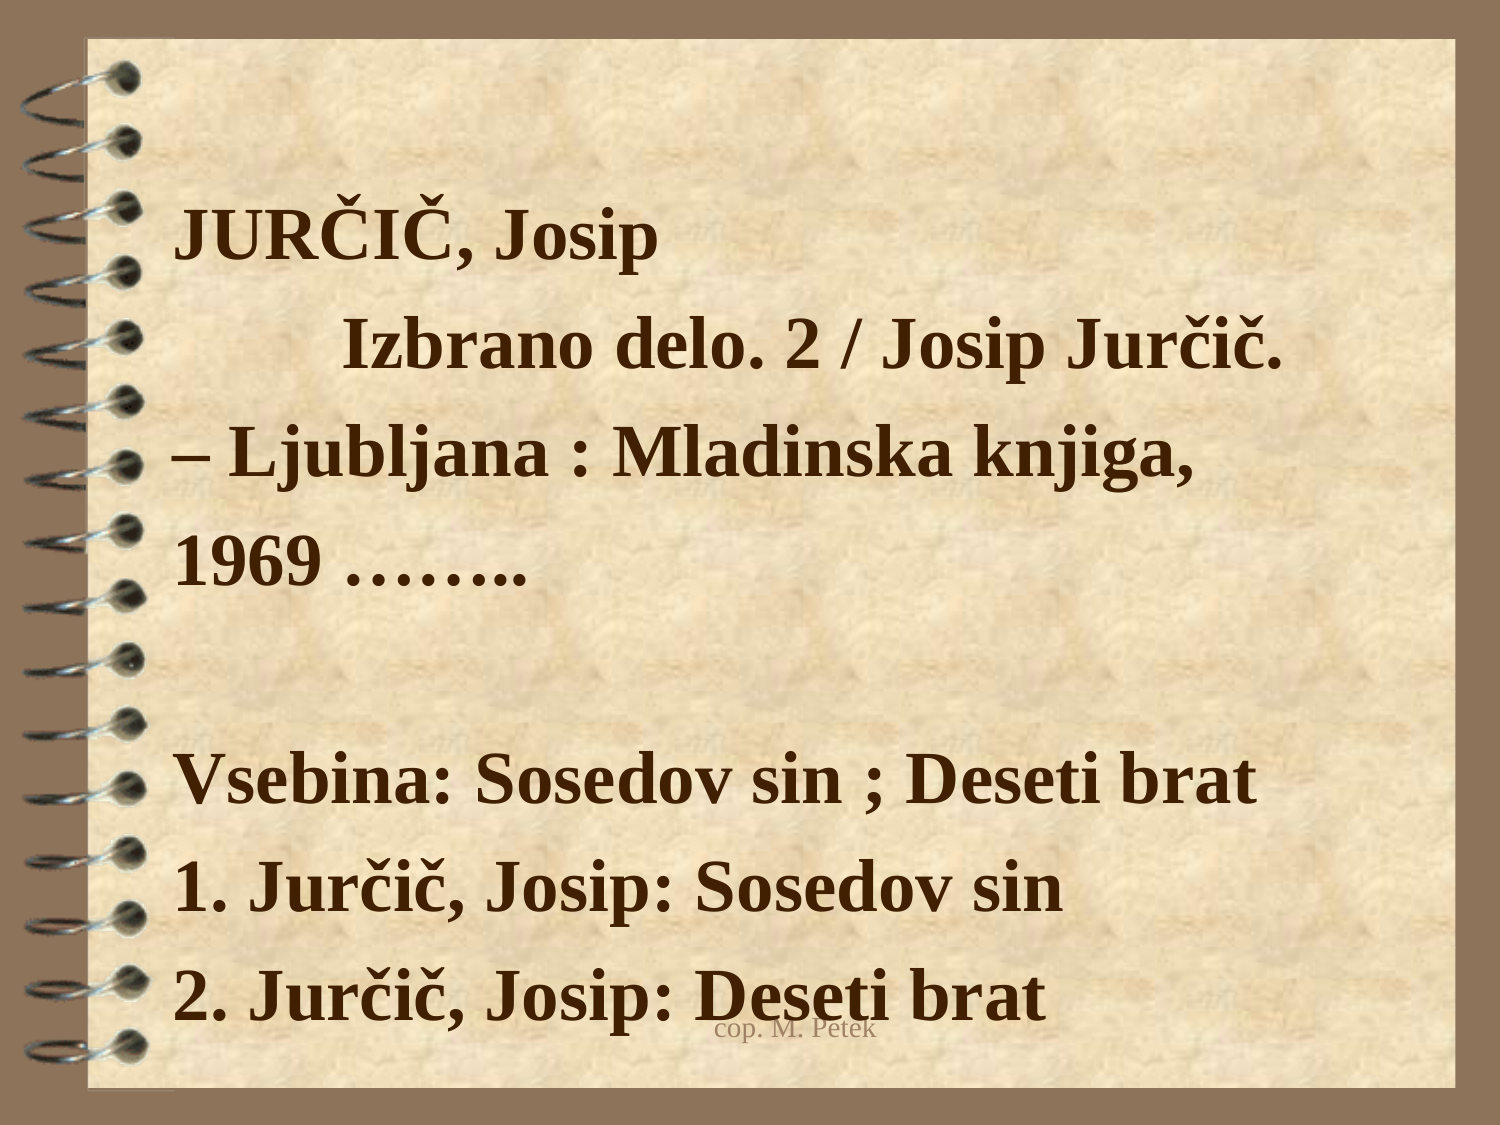

JURČIČ, Josip
 Izbrano delo. 2 / Josip Jurčič.
– Ljubljana : Mladinska knjiga,
1969 ……..
Vsebina: Sosedov sin ; Deseti brat
1. Jurčič, Josip: Sosedov sin
2. Jurčič, Josip: Deseti brat
#
cop. M. Petek